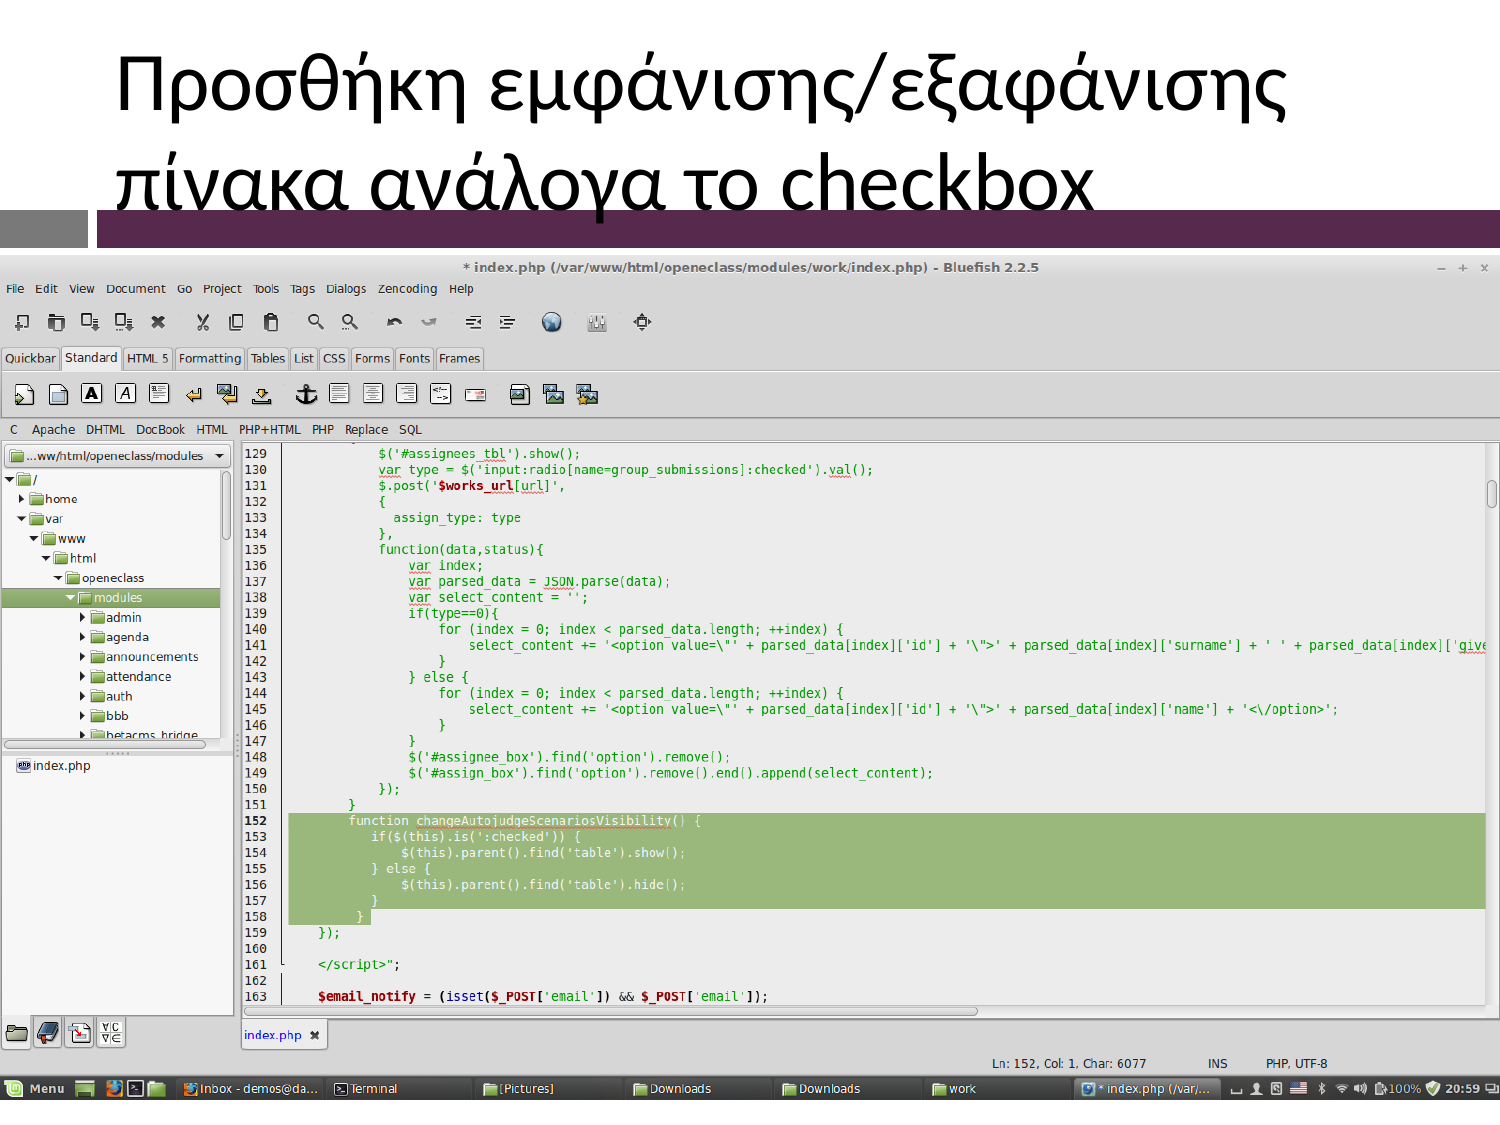

# Προσθήκη εμφάνισης/εξαφάνισης πίνακα ανάλογα το checkbox